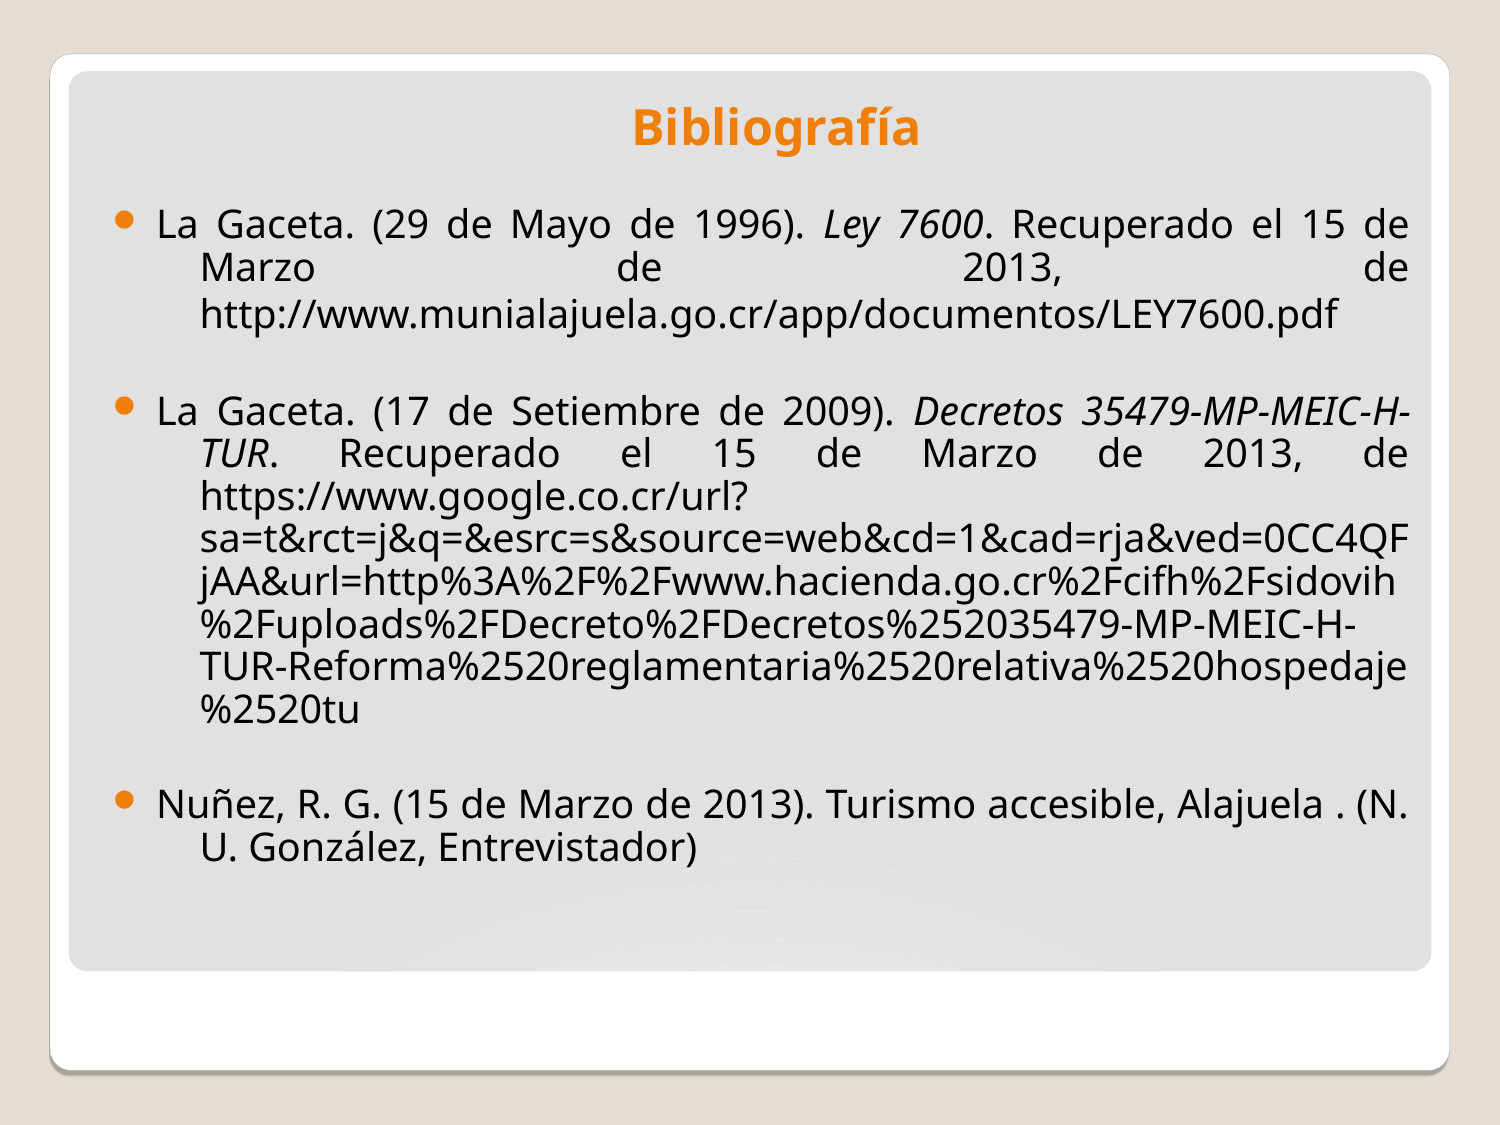

# Bibliografía
La Gaceta. (29 de Mayo de 1996). Ley 7600. Recuperado el 15 de Marzo de 2013, de http://www.munialajuela.go.cr/app/documentos/LEY7600.pdf
La Gaceta. (17 de Setiembre de 2009). Decretos 35479-MP-MEIC-H-TUR. Recuperado el 15 de Marzo de 2013, de https://www.google.co.cr/url?sa=t&rct=j&q=&esrc=s&source=web&cd=1&cad=rja&ved=0CC4QFjAA&url=http%3A%2F%2Fwww.hacienda.go.cr%2Fcifh%2Fsidovih%2Fuploads%2FDecreto%2FDecretos%252035479-MP-MEIC-H-TUR-Reforma%2520reglamentaria%2520relativa%2520hospedaje%2520tu
Nuñez, R. G. (15 de Marzo de 2013). Turismo accesible, Alajuela . (N. U. González, Entrevistador)